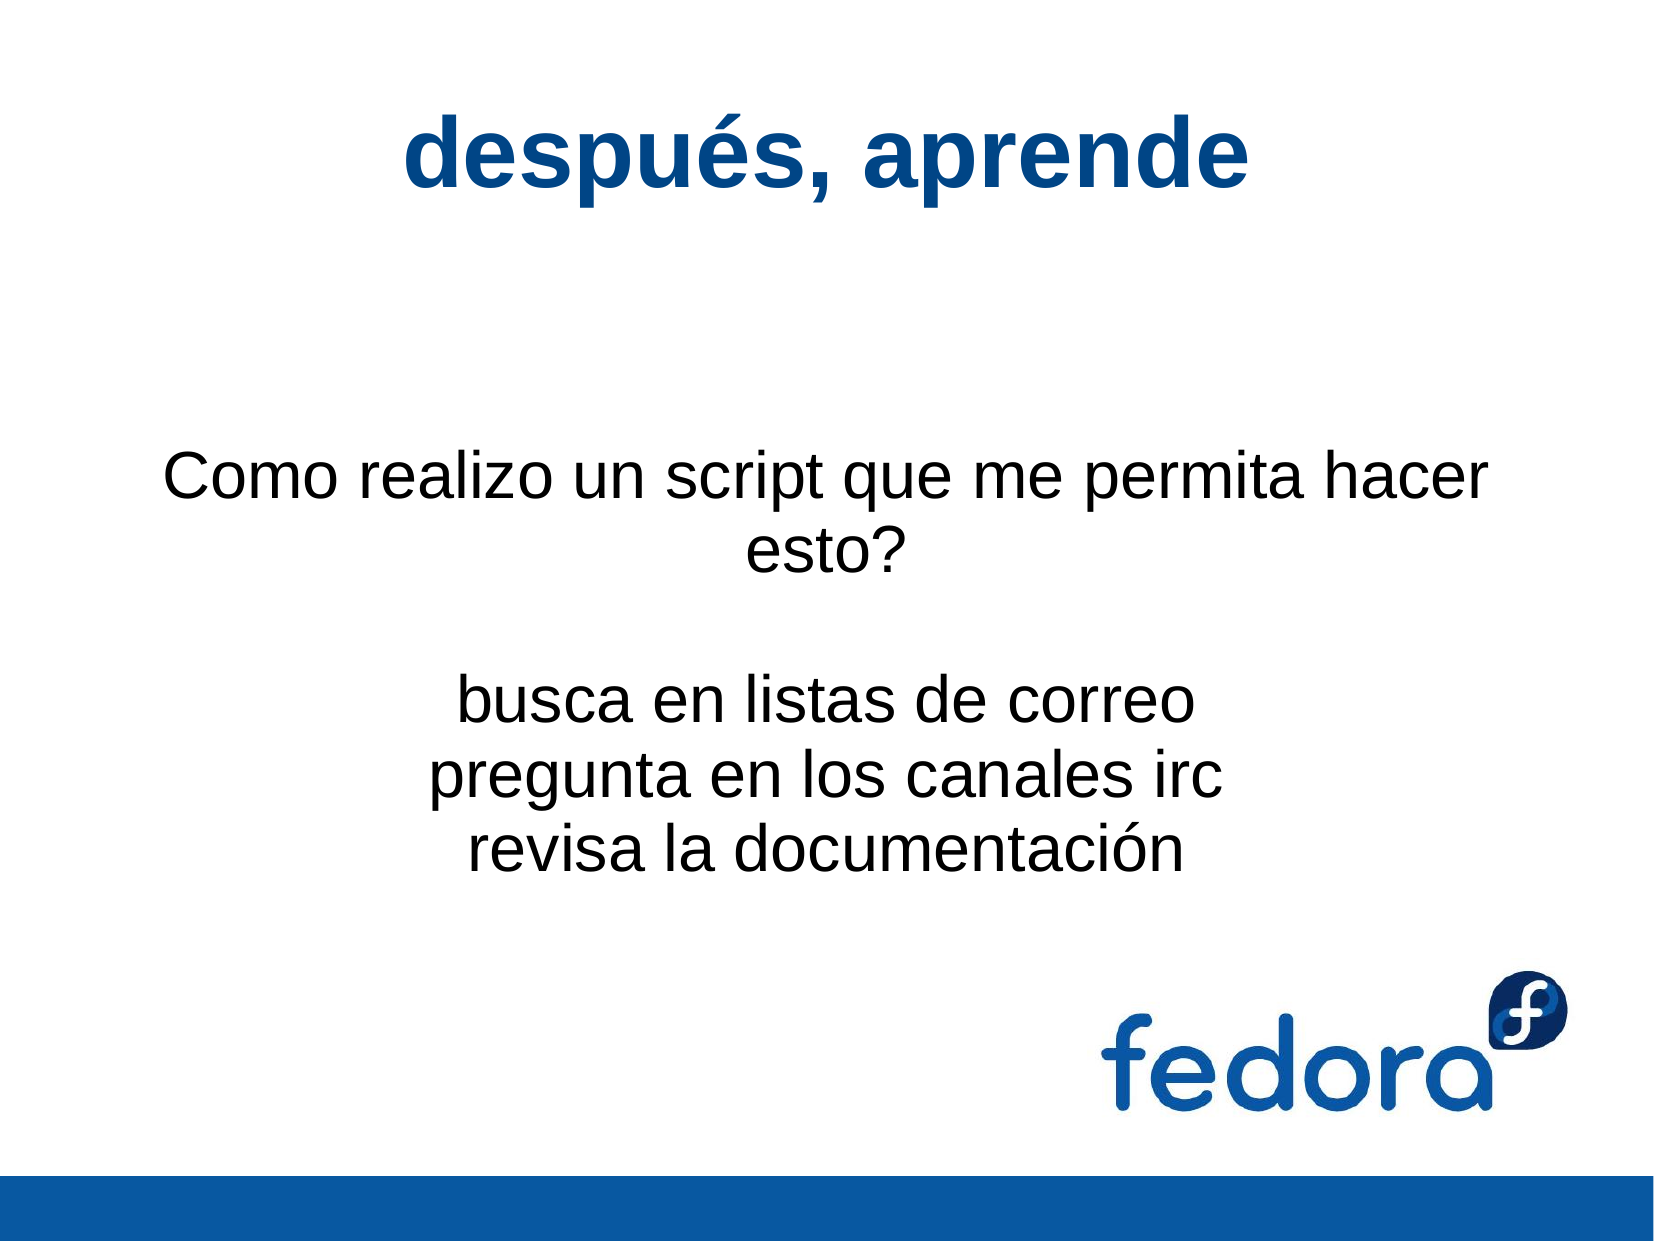

# después, aprende
Como realizo un script que me permita hacer esto?
busca en listas de correo
pregunta en los canales irc
revisa la documentación